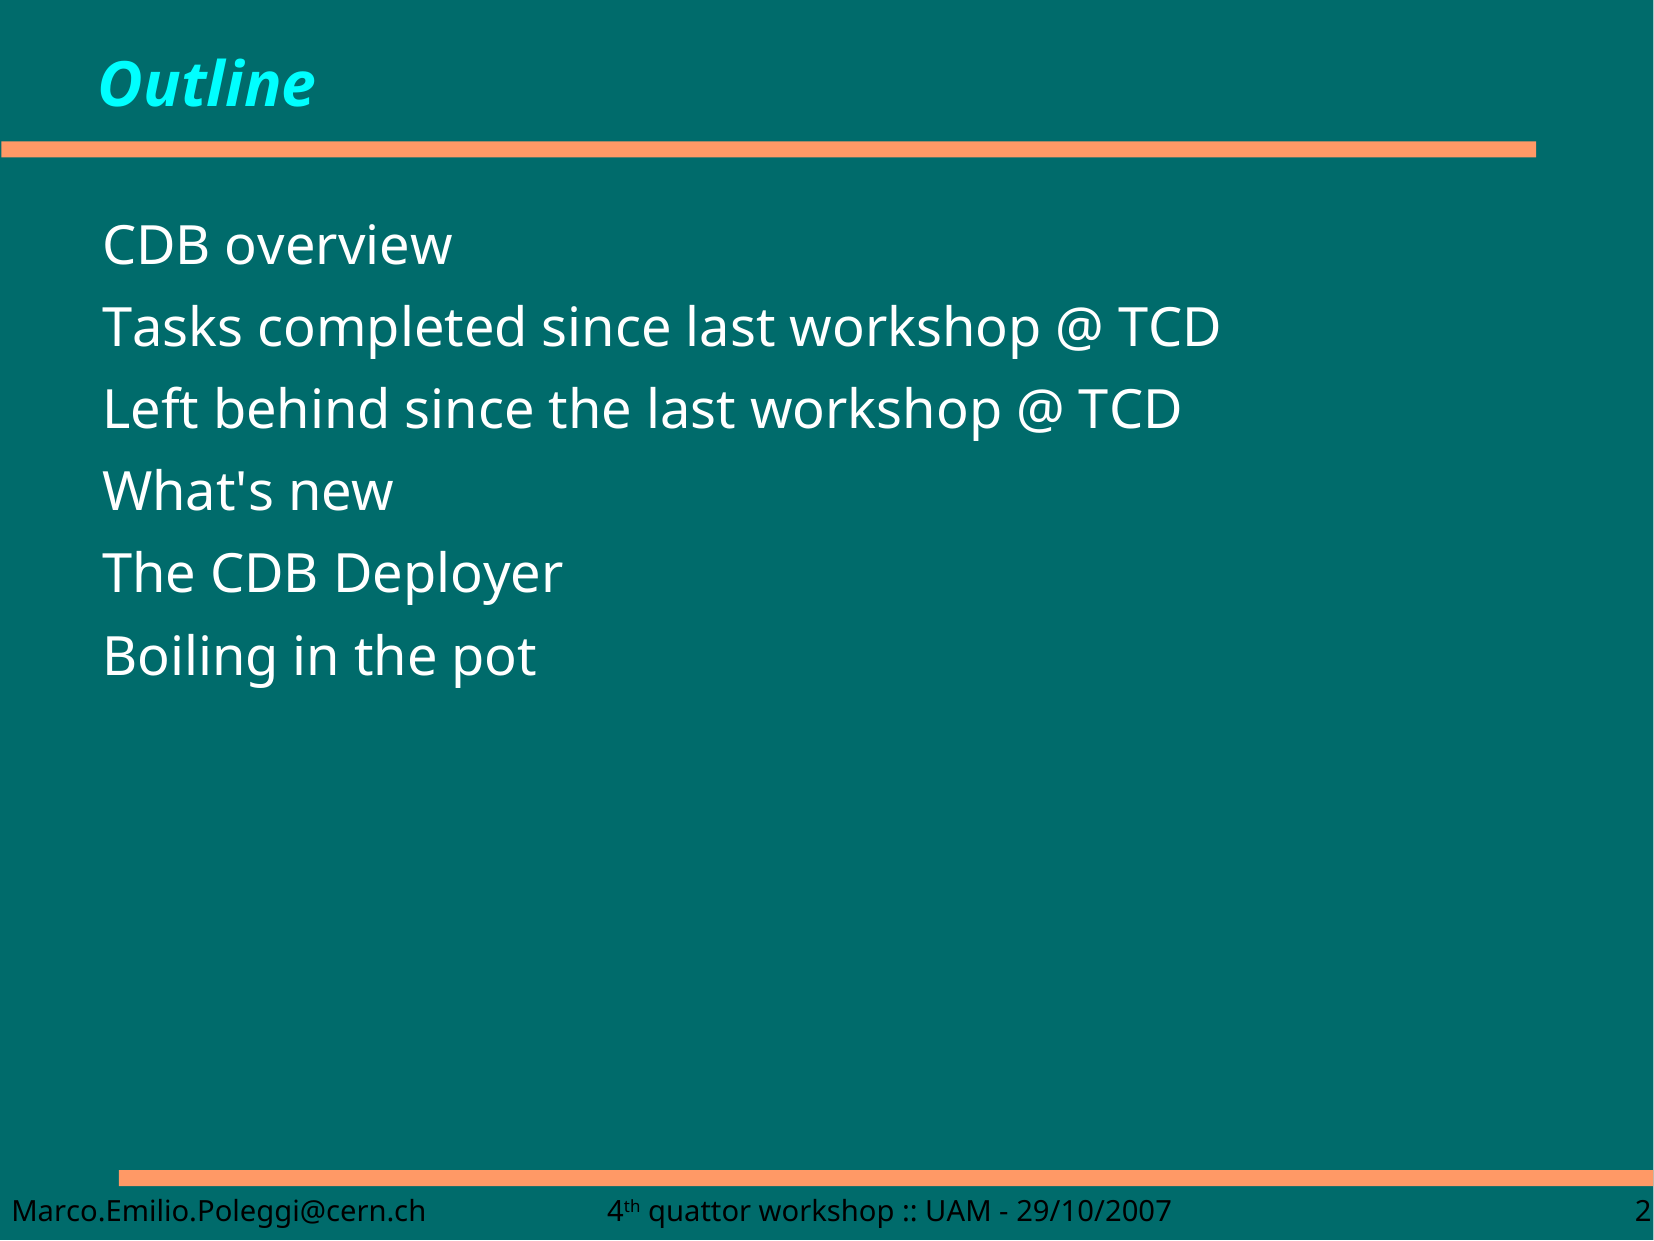

# Outline
CDB overview
Tasks completed since last workshop @ TCD
Left behind since the last workshop @ TCD
What's new
The CDB Deployer
Boiling in the pot